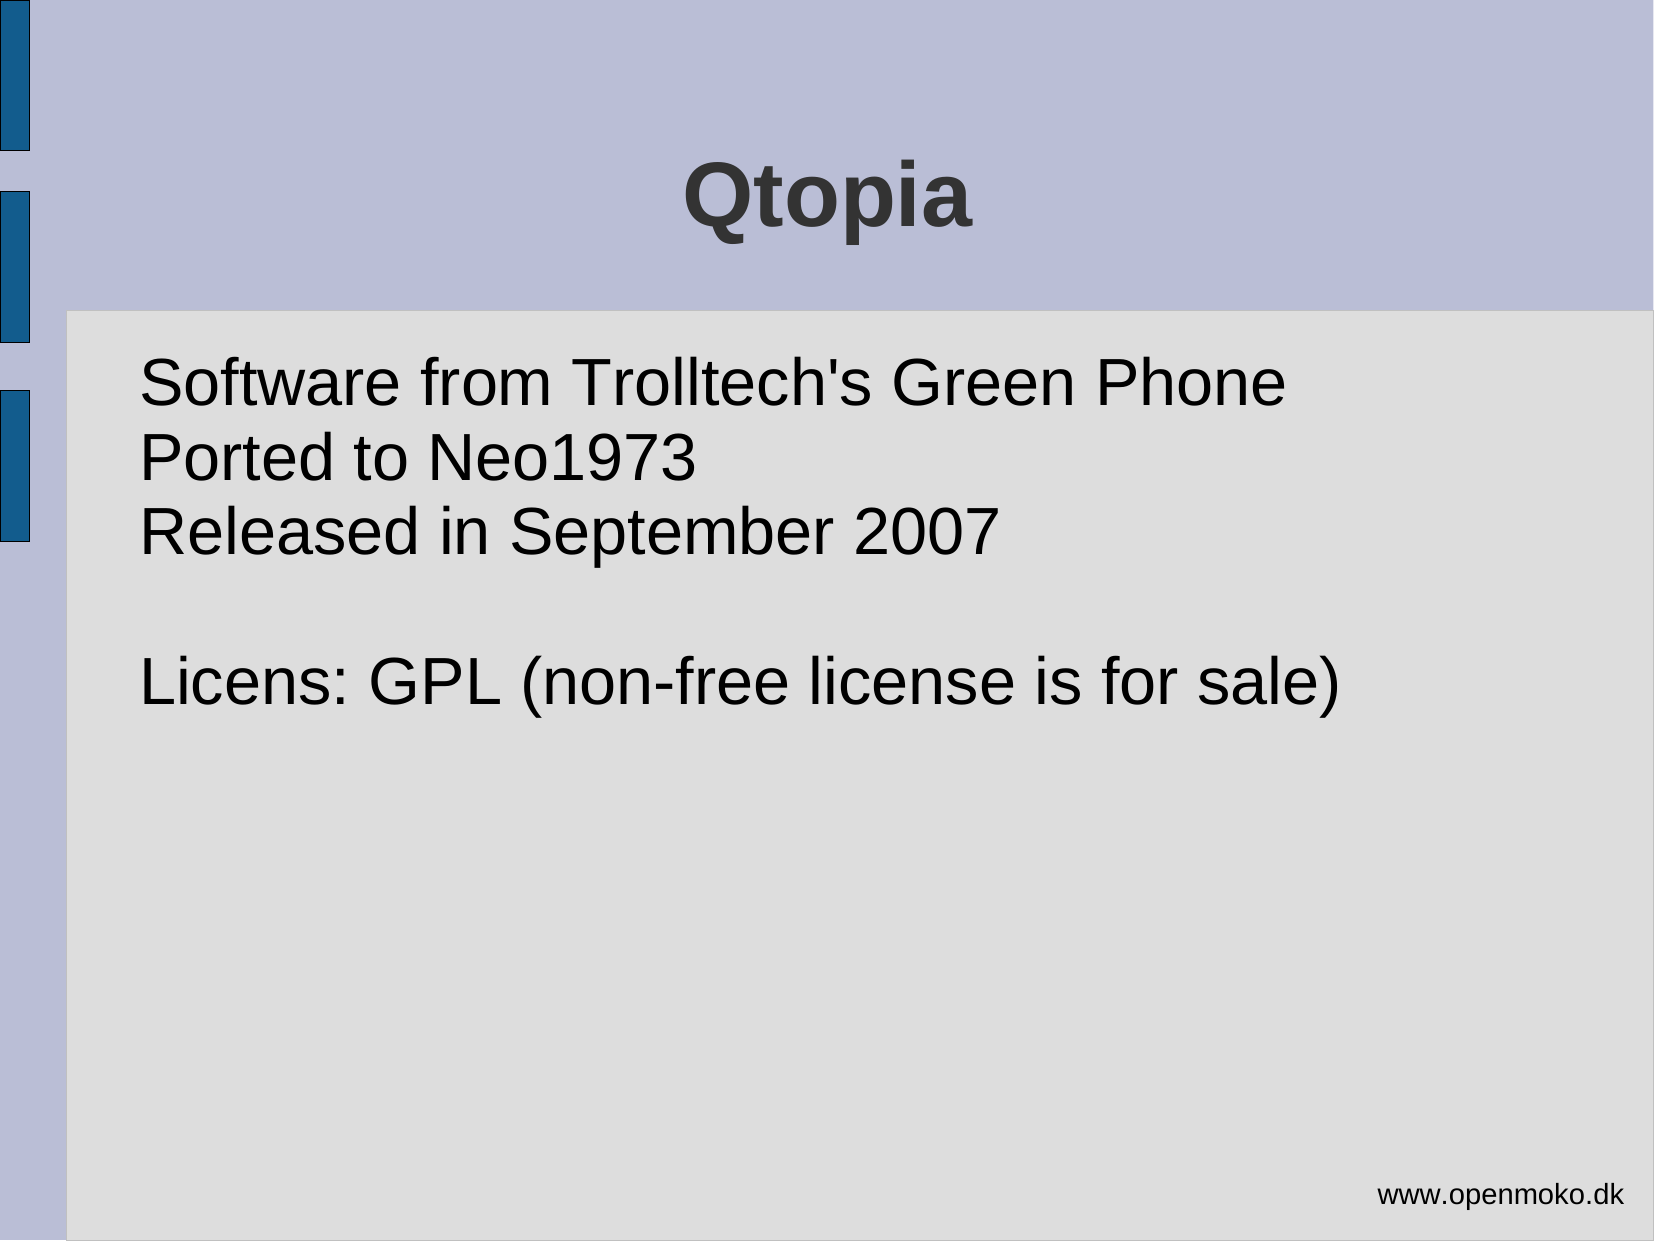

# Qtopia
Software from Trolltech's Green Phone
Ported to Neo1973
Released in September 2007
Licens: GPL (non-free license is for sale)